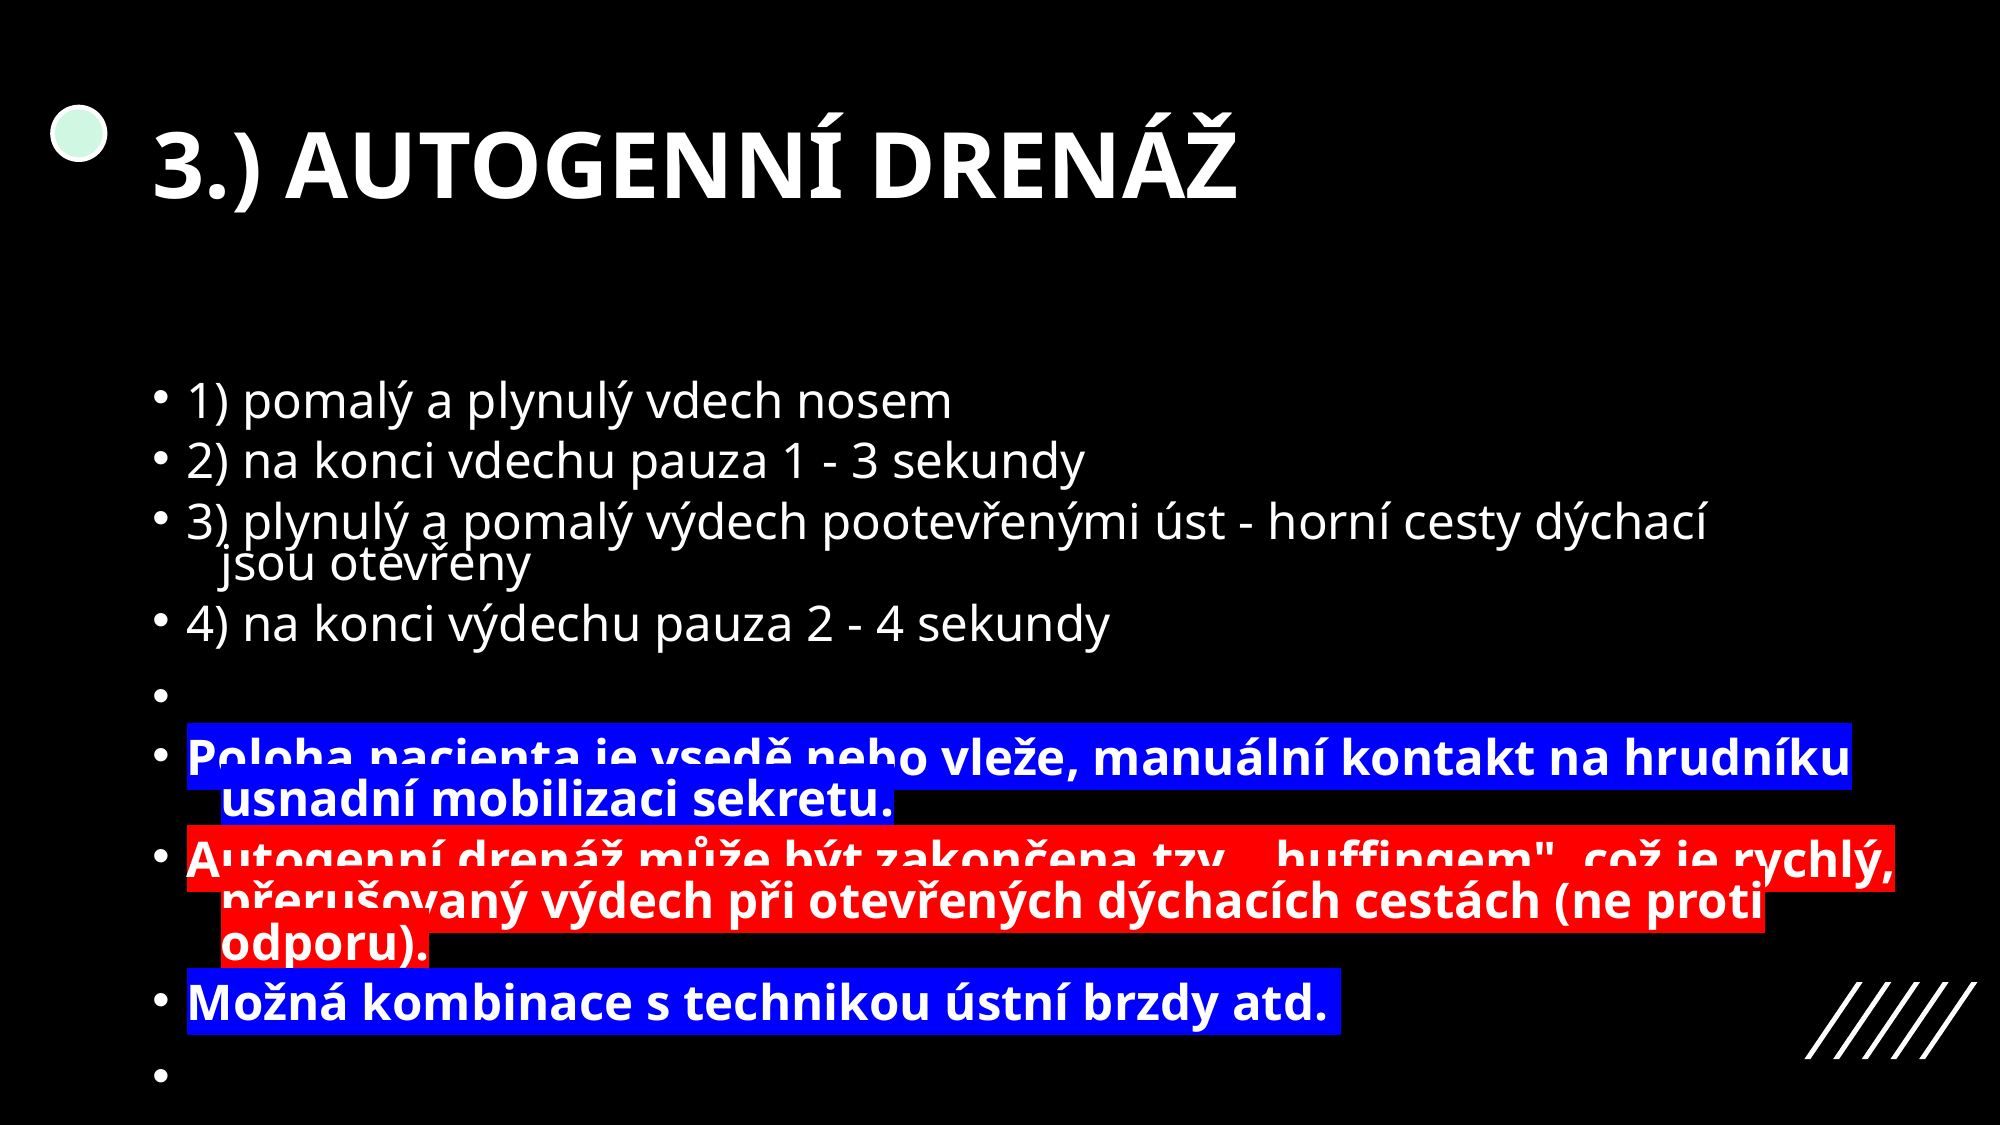

# 3.) AUTOGENNÍ DRENÁŽ
1) pomalý a plynulý vdech nosem
2) na konci vdechu pauza 1 - 3 sekundy
3) plynulý a pomalý výdech pootevřenými úst - horní cesty dýchací jsou otevřeny
4) na konci výdechu pauza 2 - 4 sekundy
Poloha pacienta je vsedě nebo vleže, manuální kontakt na hrudníku usnadní mobilizaci sekretu.
Autogenní drenáž může být zakončena tzv. „huffingem", což je rychlý, přerušovaný výdech při otevřených dýchacích cestách (ne proti odporu).
Možná kombinace s technikou ústní brzdy atd.